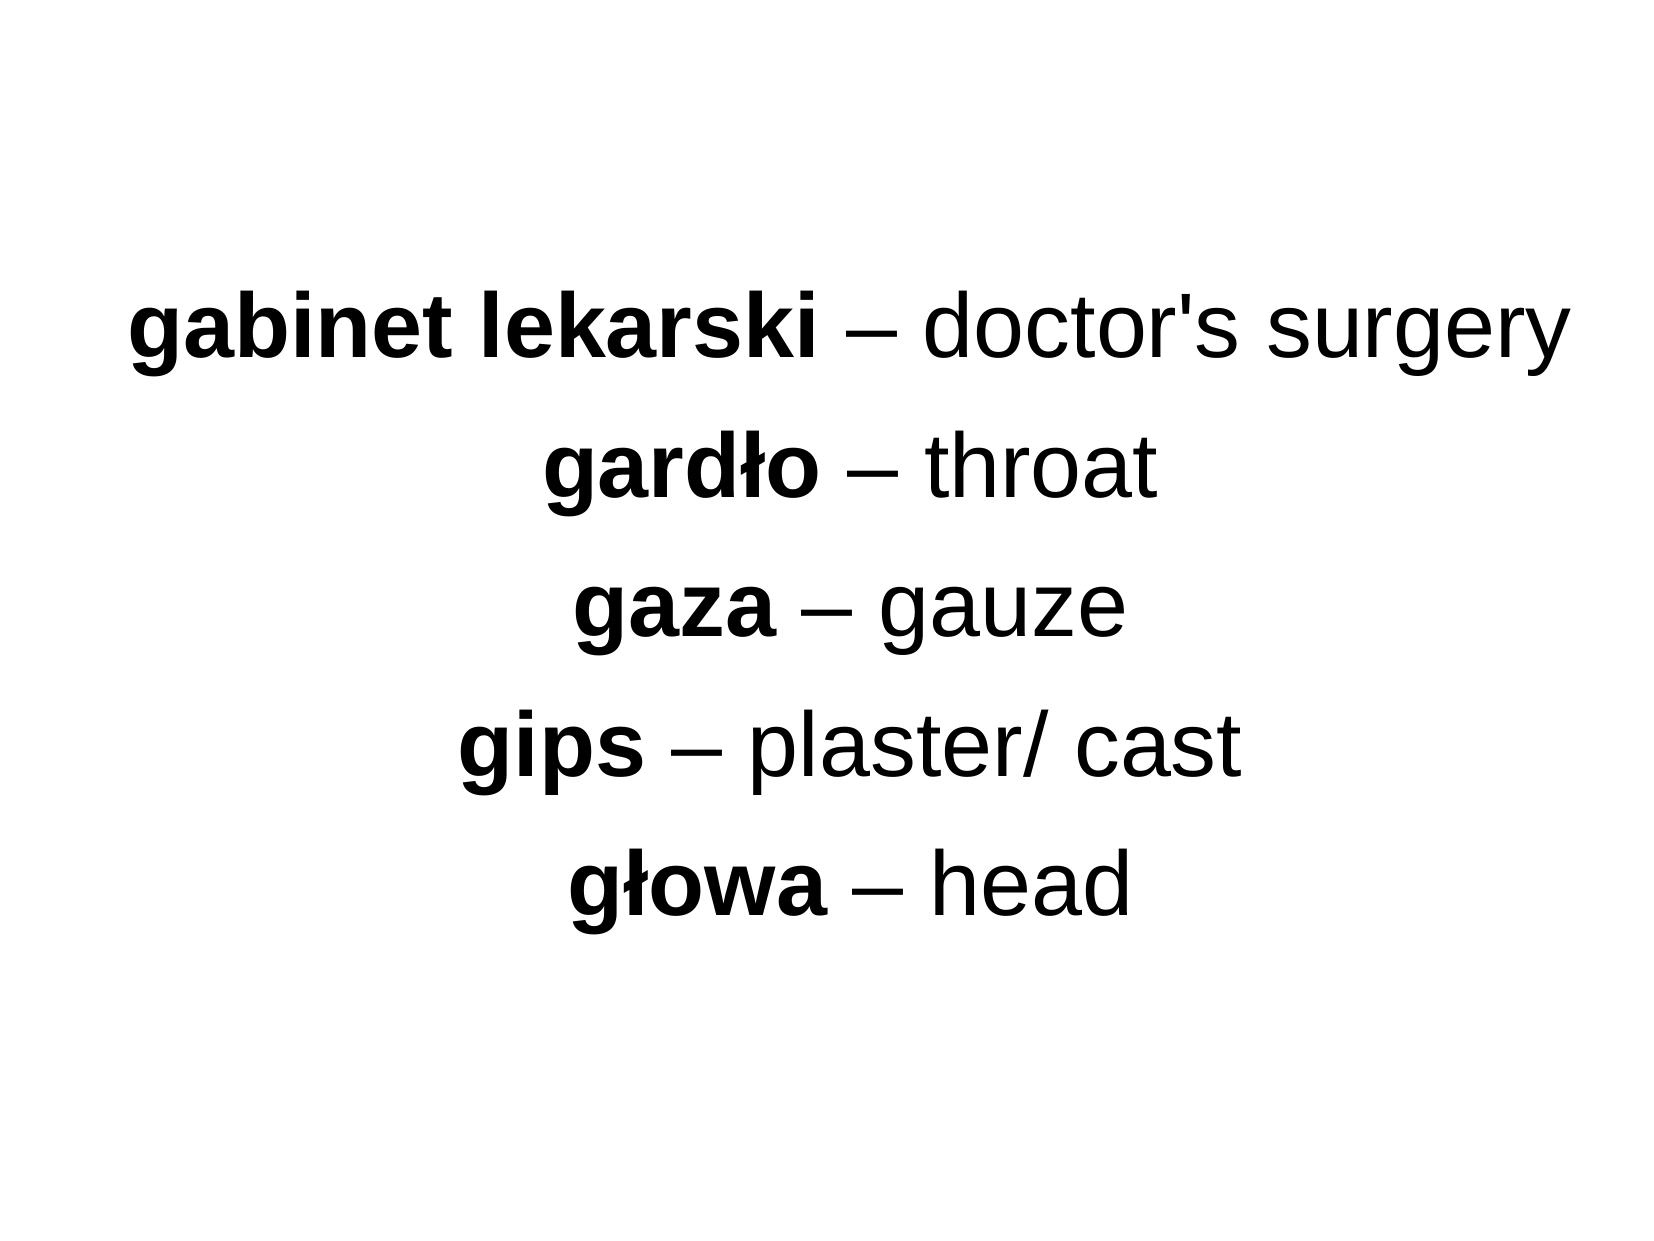

# gabinet lekarski – doctor's surgery
gardło – throat
gaza – gauze
gips – plaster/ cast
głowa – head